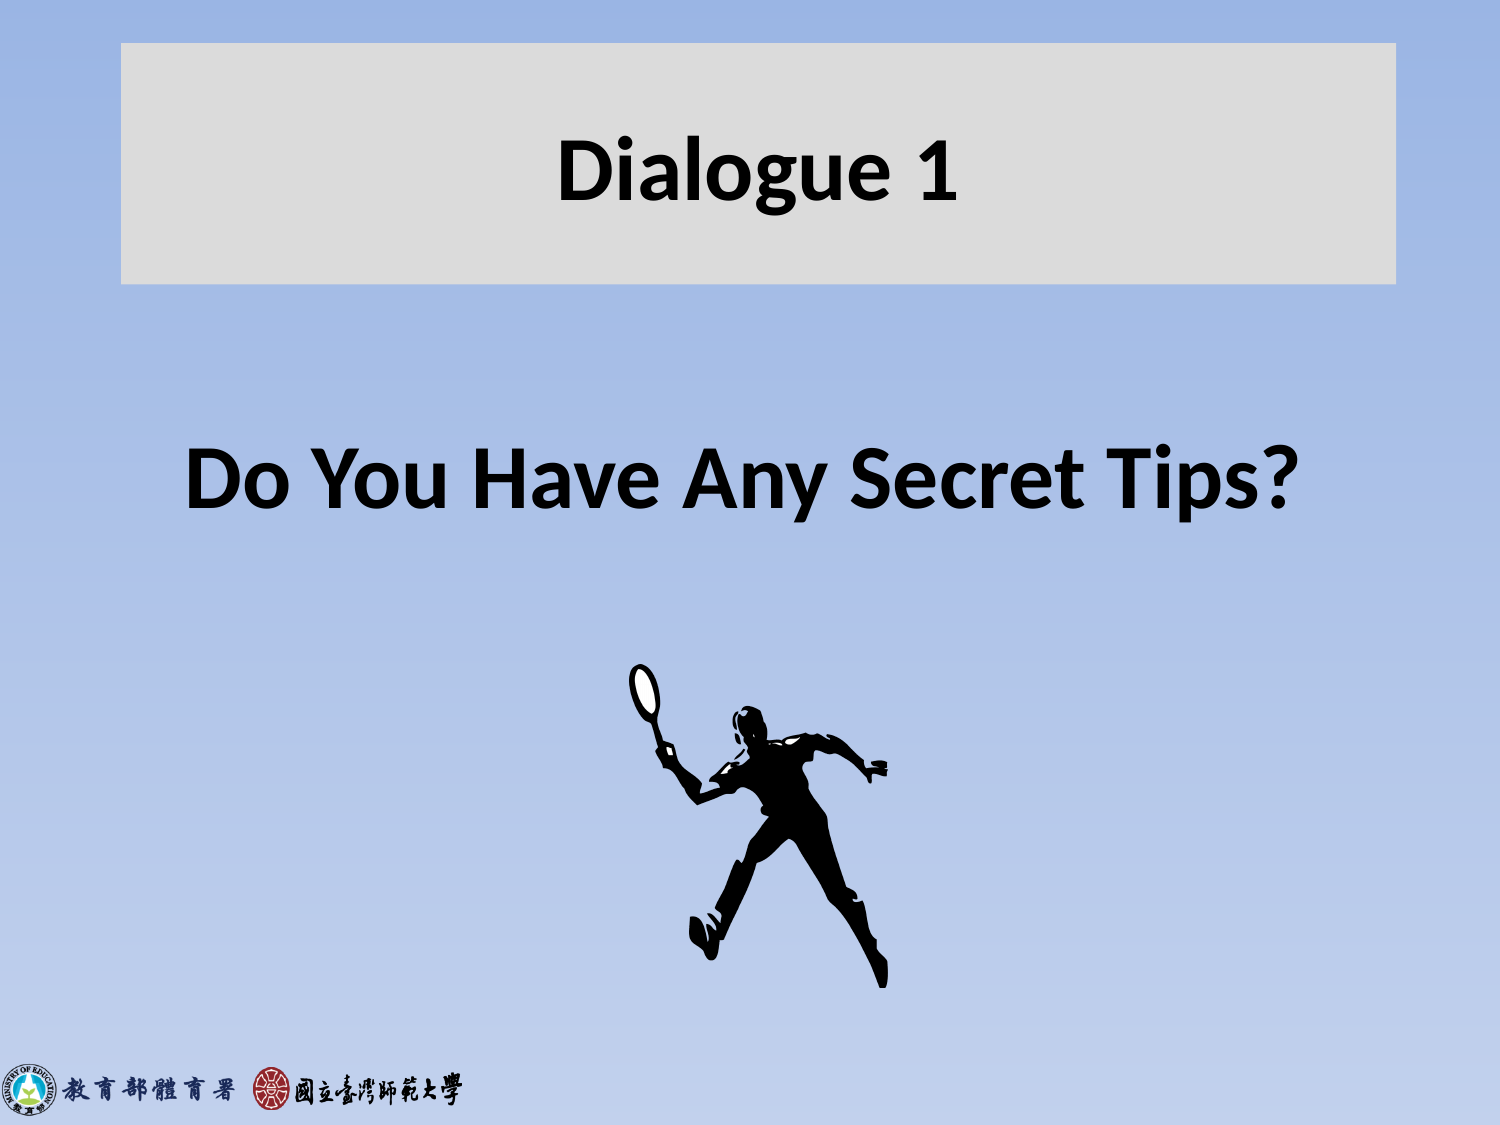

# Dialogue 1
| |
| --- |
Do You Have Any Secret Tips?